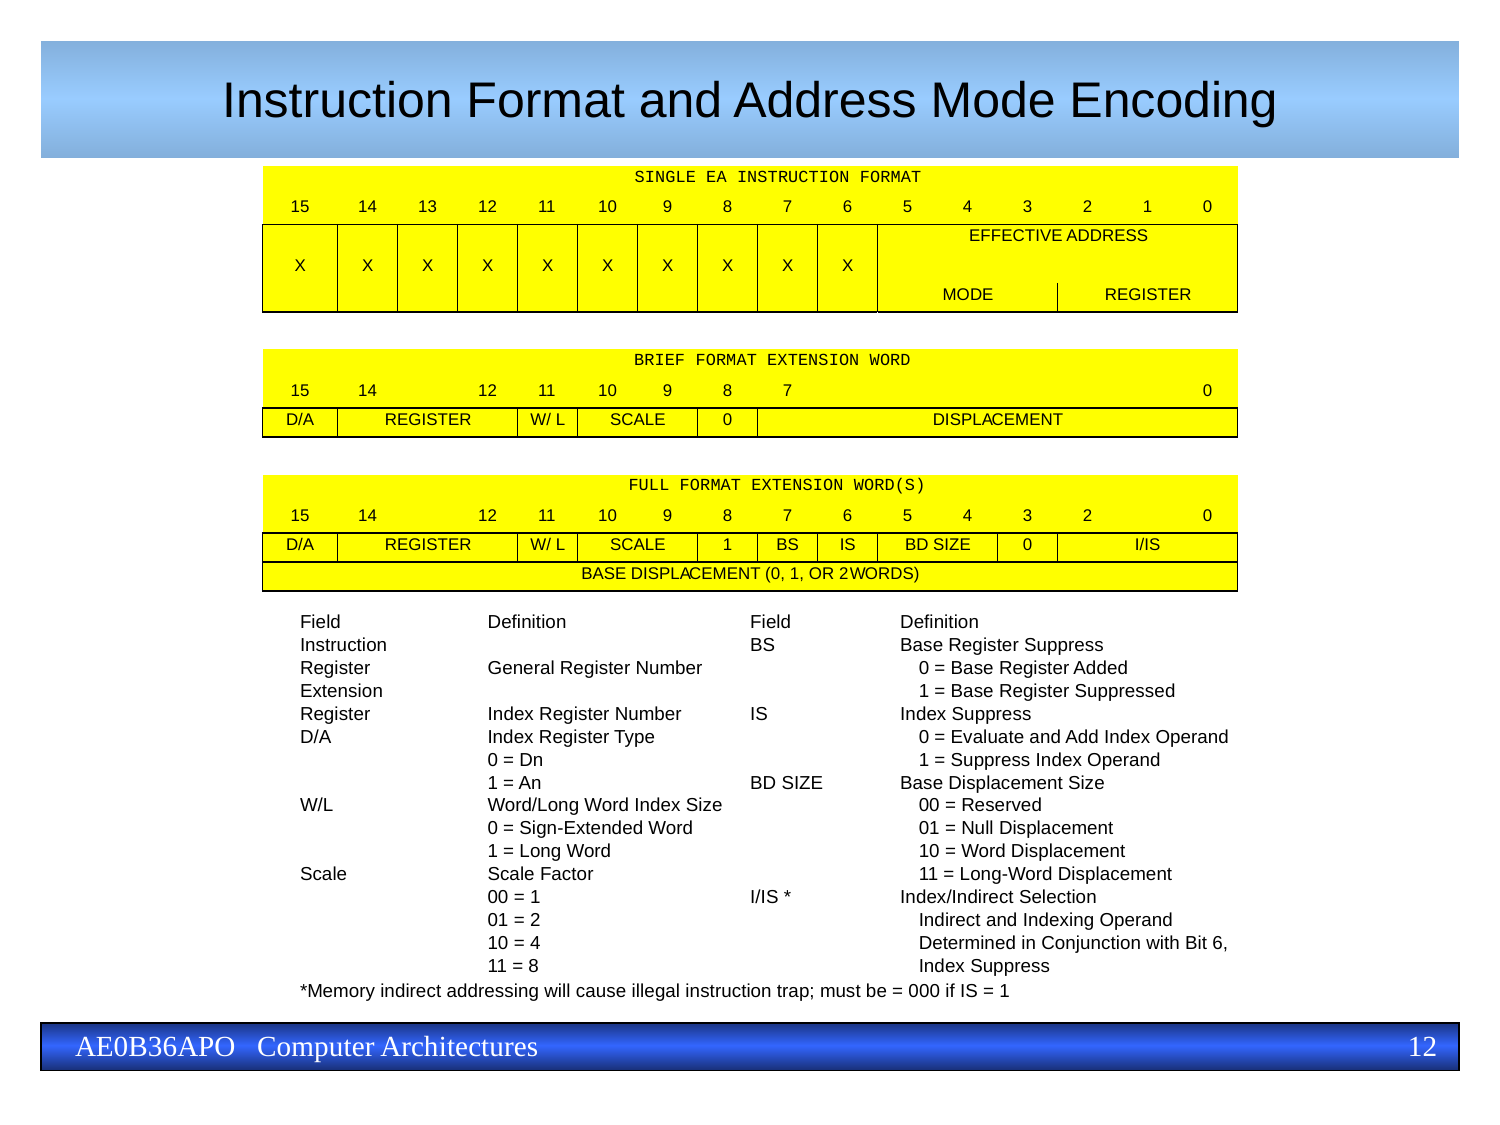

# Instruction Format and Address Mode Encoding
SINGLE EA INSTRUCTION FORMAT
15
14
13
12
11
10
9
8
7
6
5
4
3
2
1
0
EFFECTIVE ADDRESS
X
X
X
X
X
X
X
X
X
X
MODE
REGISTER
BRIEF FORMAT EXTENSION WORD
15
14
12
11
10
9
8
7
0
D/A
REGISTER
W/ L
SCALE
0
DISPLA
CEMENT
FULL FORMAT EXTENSION WORD(S)
15
14
12
11
10
9
8
7
6
5
4
3
2
0
D/A
REGISTER
W/ L
SCALE
1
BS
IS
BD SIZE
0
I/IS
BASE DISPLA
CEMENT (0, 1, OR 2
W
ORDS)
Field
Definition
Field
Definition
Instruction
BS
Base Register Suppress
Register
General Register Number
0 = Base Register Added
Extension
1 = Base Register Suppressed
Register
Index Register Number
IS
Index Suppress
D/A
Index Register Type
0 = Evaluate and Add Index Operand
0 = Dn
1 = Suppress Index Operand
1 = An
BD SIZE
Base Displacement Size
W/L
Word/Long Word Index Size
00 = Reserved
0 = Sign-Extended Word
01 = Null Displacement
1 = Long Word
10 = Word Displacement
Scale
Scale Factor
11 = Long-Word Displacement
00 = 1
I/IS *
Index/Indirect Selection
01 = 2
Indirect and Indexing Operand
10 = 4
Determined in Conjunction with Bit 6,
11 = 8
Index Suppress
*Memory indirect addressing will cause illegal instruction trap; must be = 000 if IS = 1
AE0B36APO Computer Architectures
12